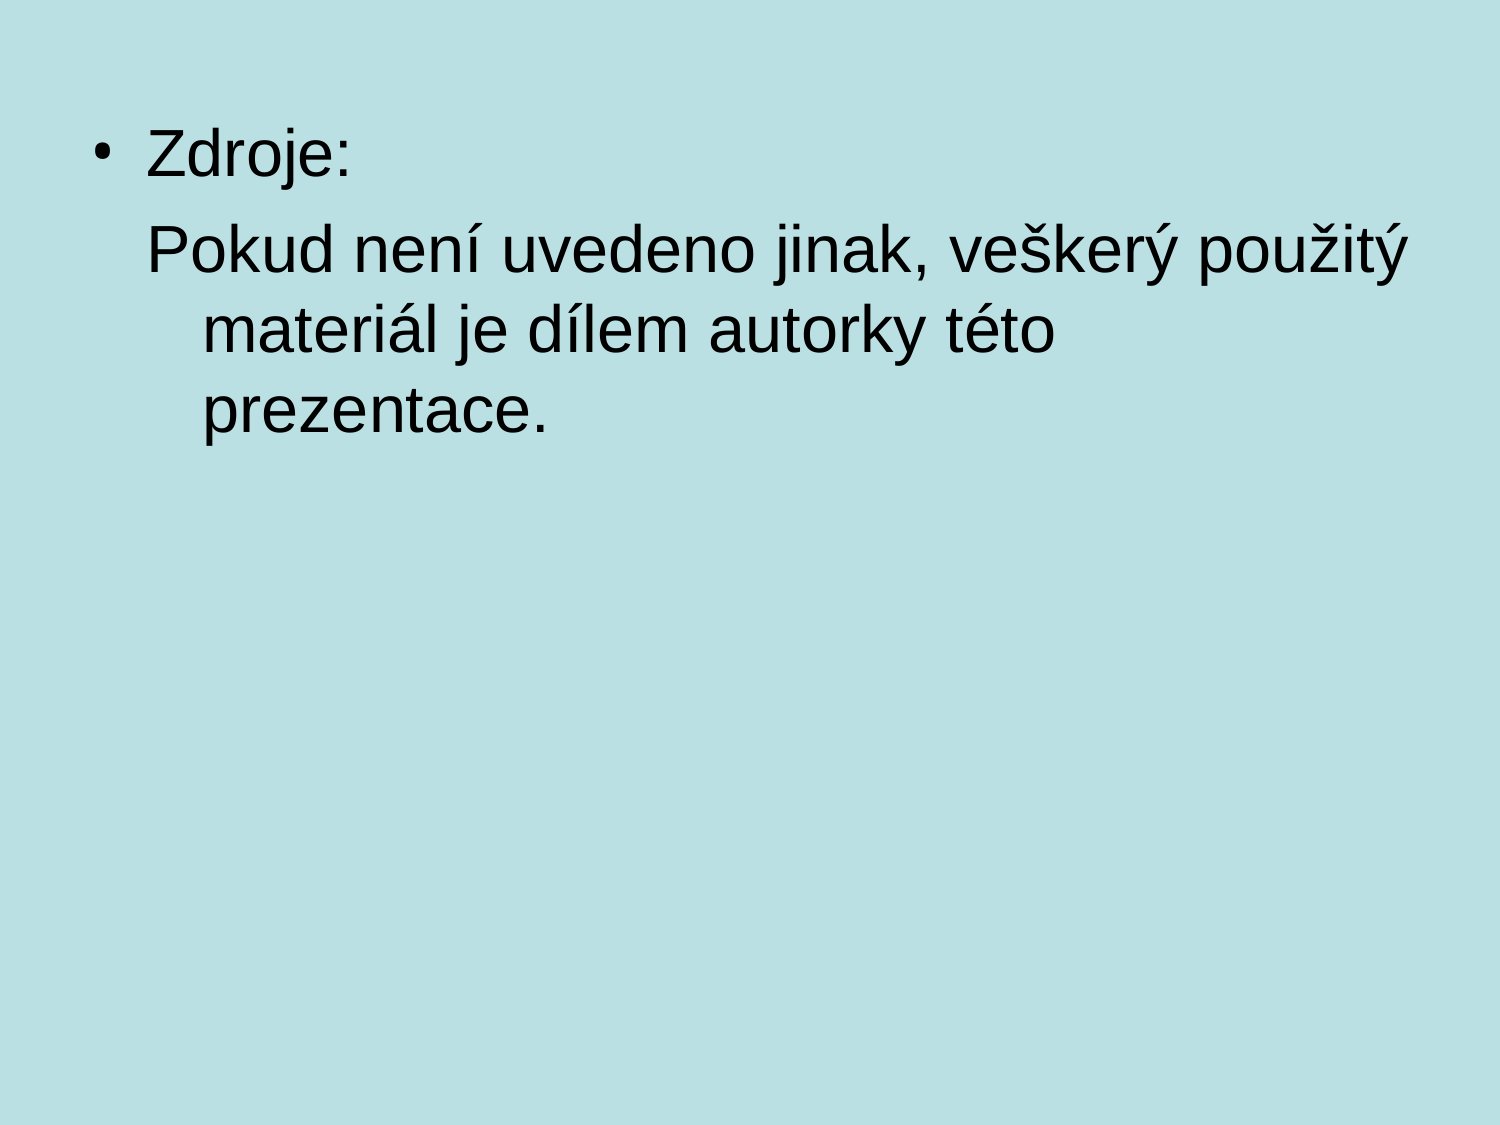

#
Zdroje:
Pokud není uvedeno jinak, veškerý použitý materiál je dílem autorky této prezentace.